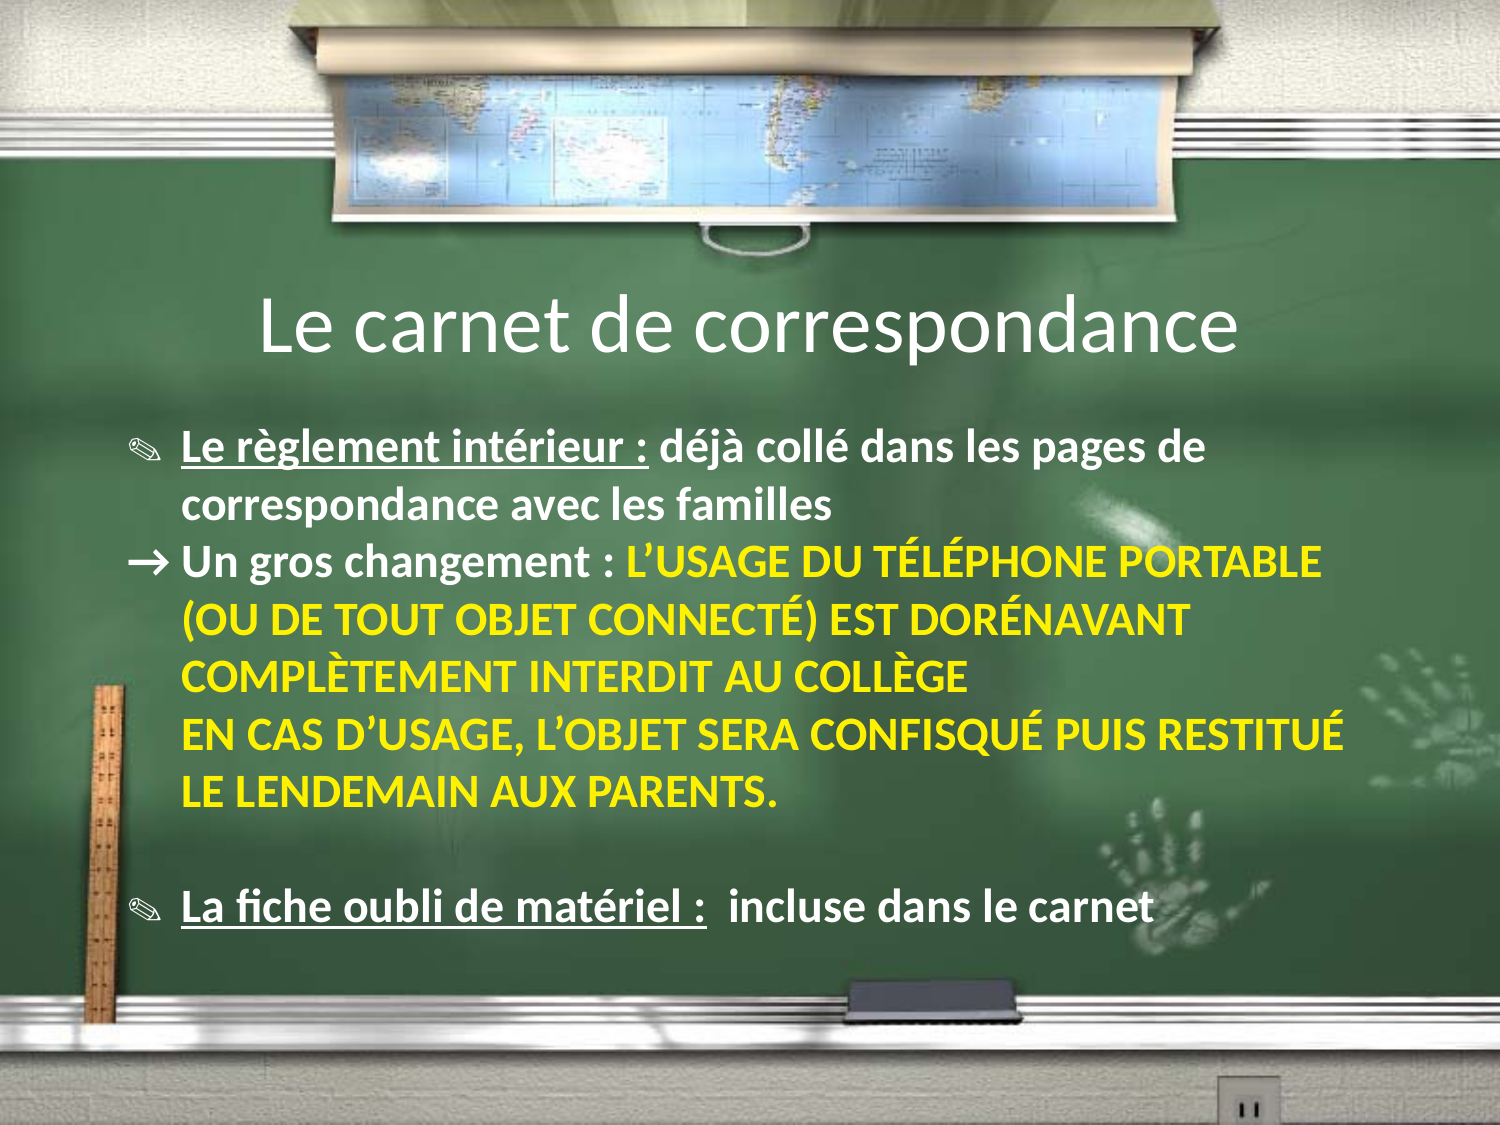

Le carnet de correspondance
	Le règlement intérieur : déjà collé dans les pages de correspondance avec les familles
→ Un gros changement : L’USAGE DU TÉLÉPHONE PORTABLE (OU DE TOUT OBJET CONNECTÉ) EST DORÉNAVANT COMPLÈTEMENT INTERDIT AU COLLÈGE
	EN CAS D’USAGE, L’OBJET SERA CONFISQUÉ PUIS RESTITUÉ LE LENDEMAIN AUX PARENTS.
	La fiche oubli de matériel : incluse dans le carnet